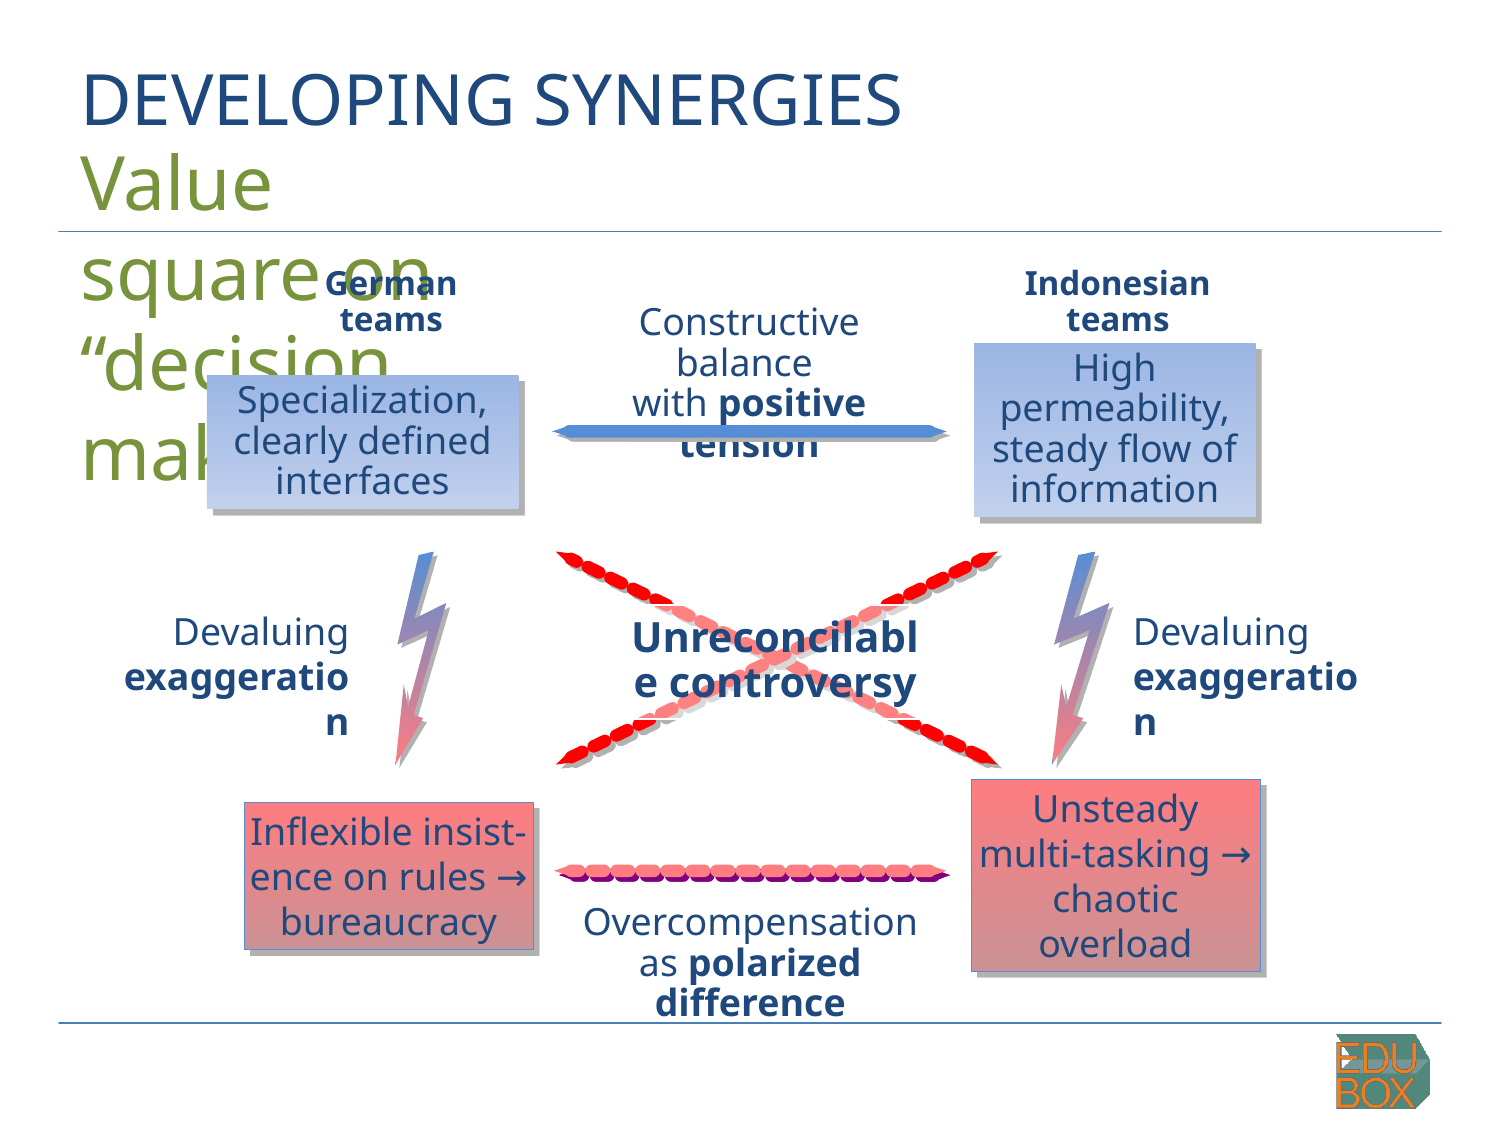

DEVELOPING SYNERGIES
# Value square on “decision making”
German
teams
Indonesian
teams
Constructive balance
with positive tension
High permeability, steady flow of information
Specialization,
clearly defined interfaces
Unreconcilable controversy
Devaluing exaggeration
Inflexible insist-ence on rules → bureaucracy
Devaluing exaggeration
Unsteady multi-tasking → chaotic overload
Overcompensation
as polarized difference